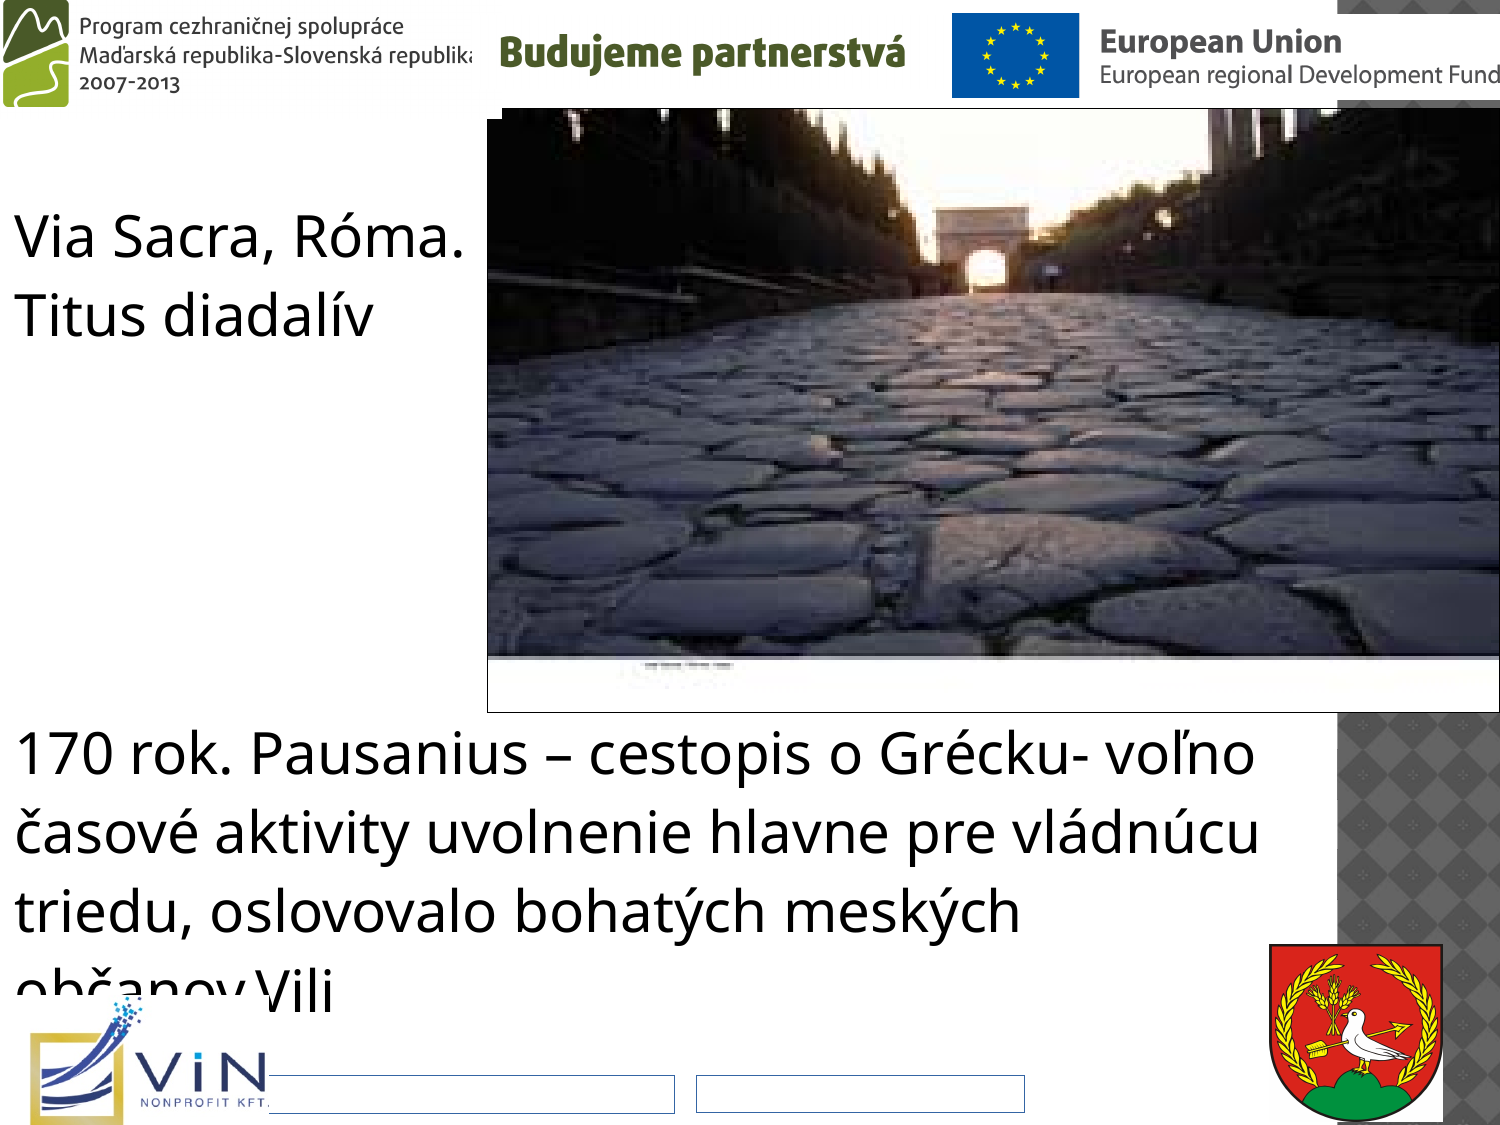

Via Sacra, Róma.
Titus diadalív
170 rok. Pausanius – cestopis o Grécku- voľno časové aktivity uvolnenie hlavne pre vládnúcu triedu, oslovovalo bohatých meských občanov.Vili